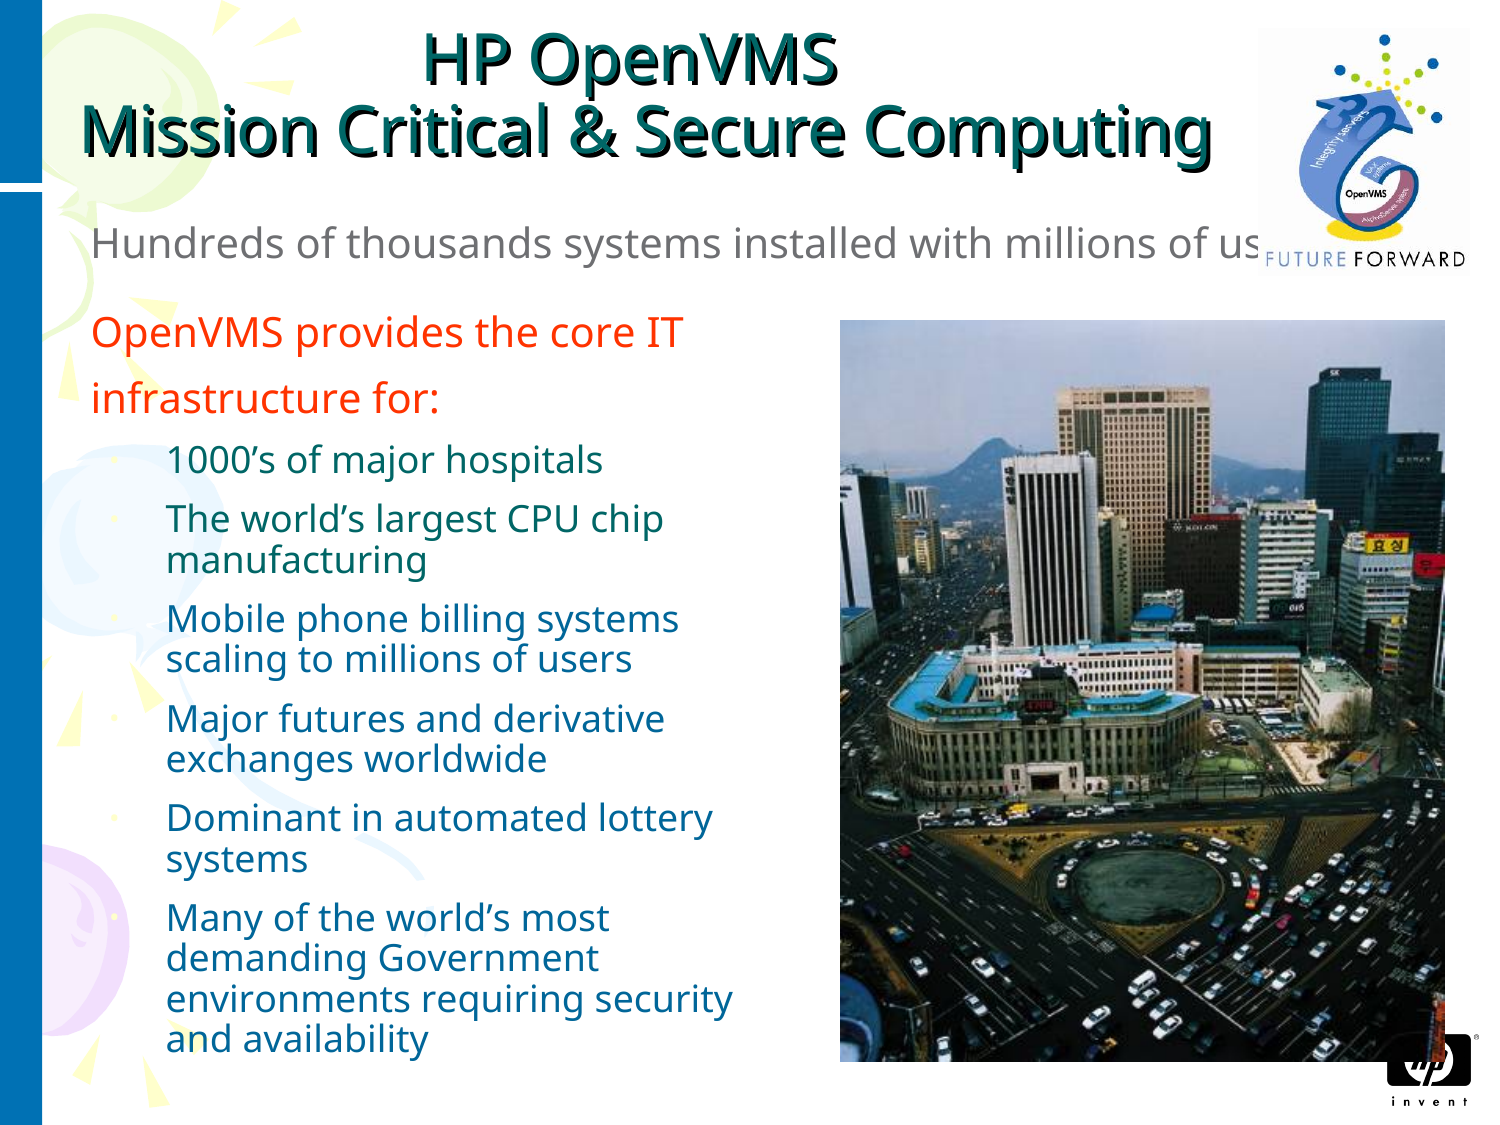

# HP OpenVMS Mission Critical & Secure Computing
Hundreds of thousands systems installed with millions of users
OpenVMS provides the core IT
infrastructure for:
1000’s of major hospitals
The world’s largest CPU chip manufacturing
Mobile phone billing systems scaling to millions of users
Major futures and derivative exchanges worldwide
Dominant in automated lottery systems
Many of the world’s most demanding Government environments requiring security and availability